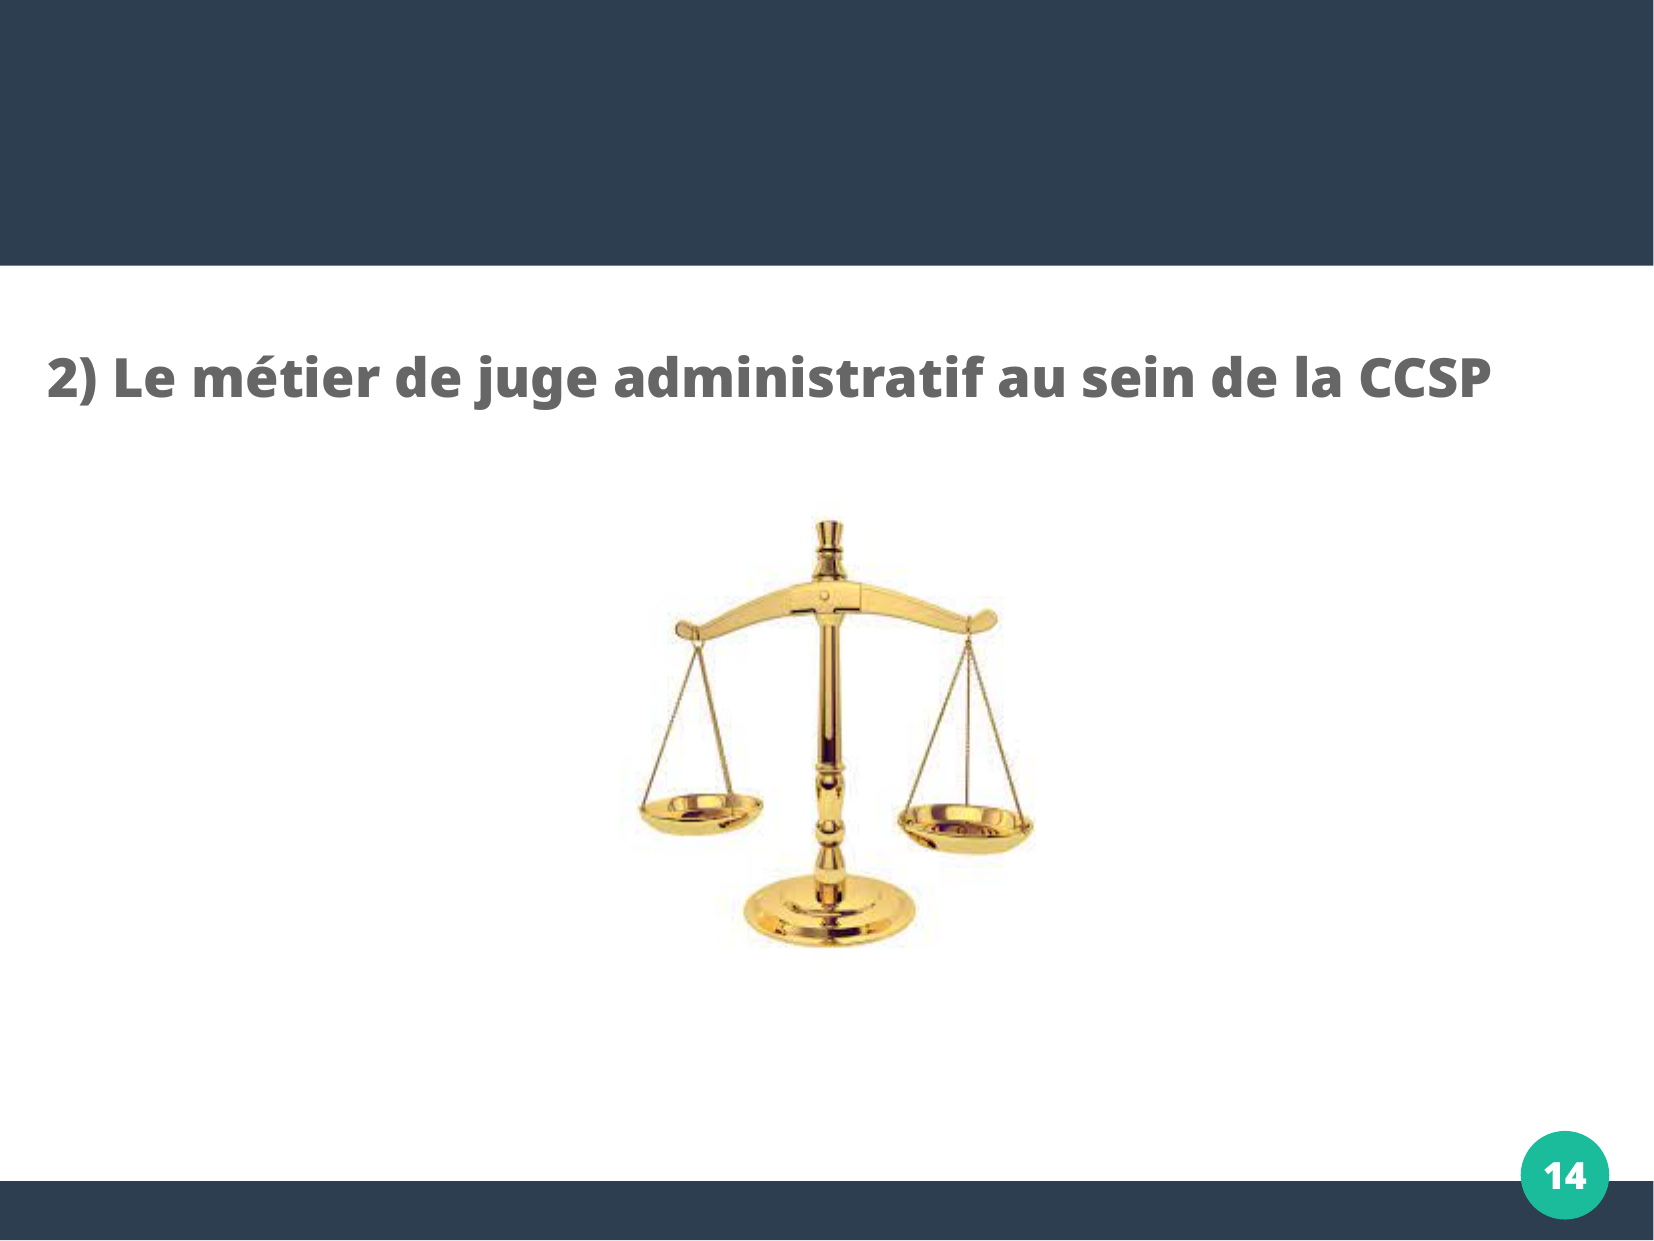

#
2) Le métier de juge administratif au sein de la CCSP
14